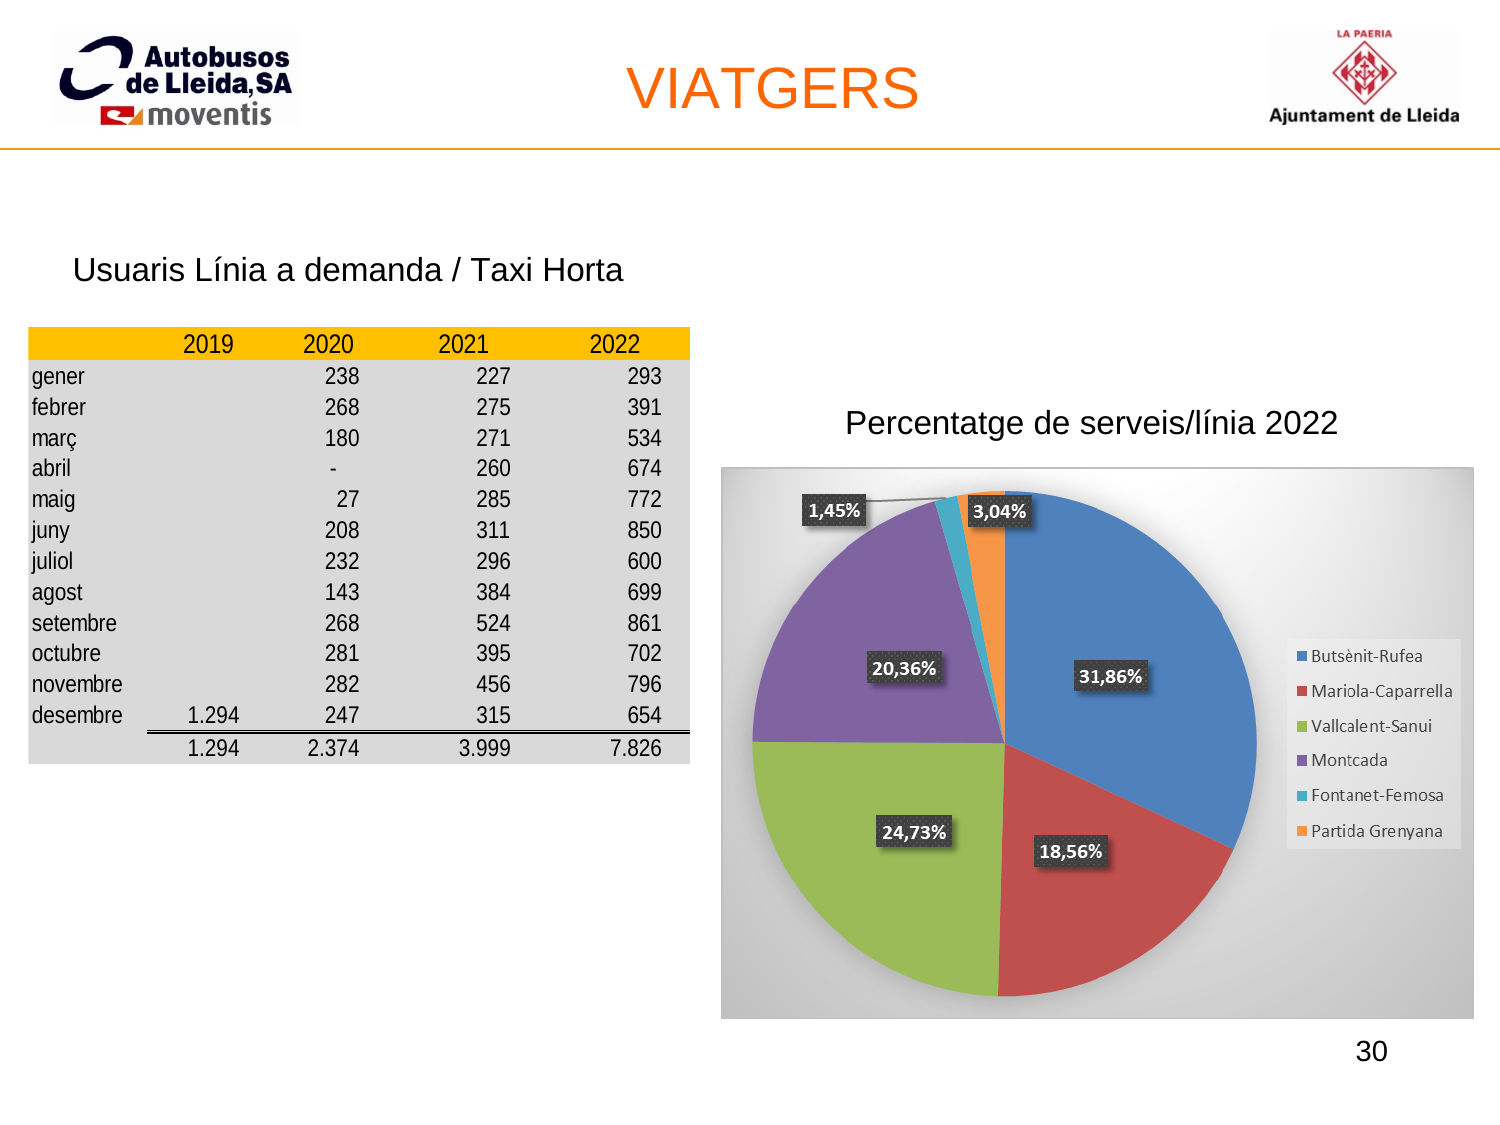

VIATGERS
Usuaris Línia a demanda / Taxi Horta
Percentatge de serveis/línia 2022